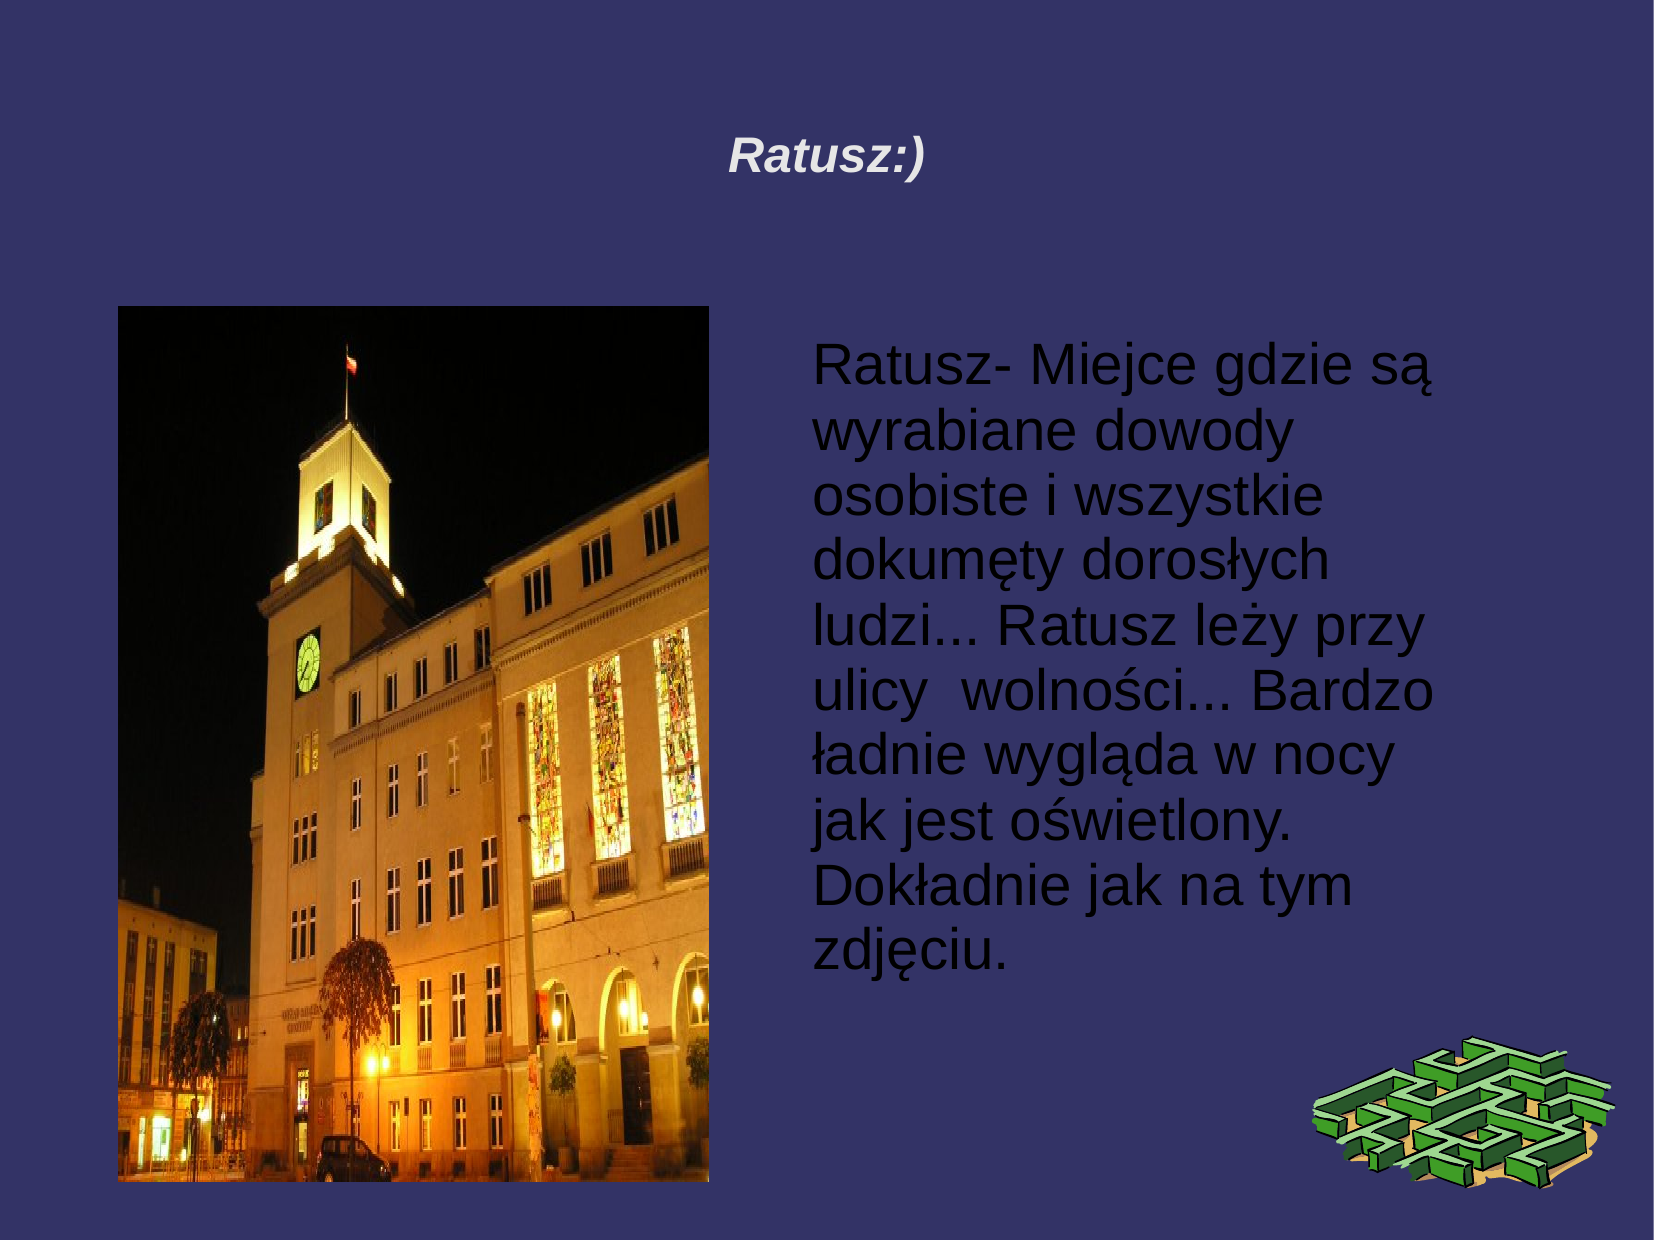

# Ratusz:)
Ratusz- Miejce gdzie są wyrabiane dowody osobiste i wszystkie dokumęty dorosłych ludzi... Ratusz leży przy ulicy wolności... Bardzo ładnie wygląda w nocy jak jest oświetlony. Dokładnie jak na tym zdjęciu.